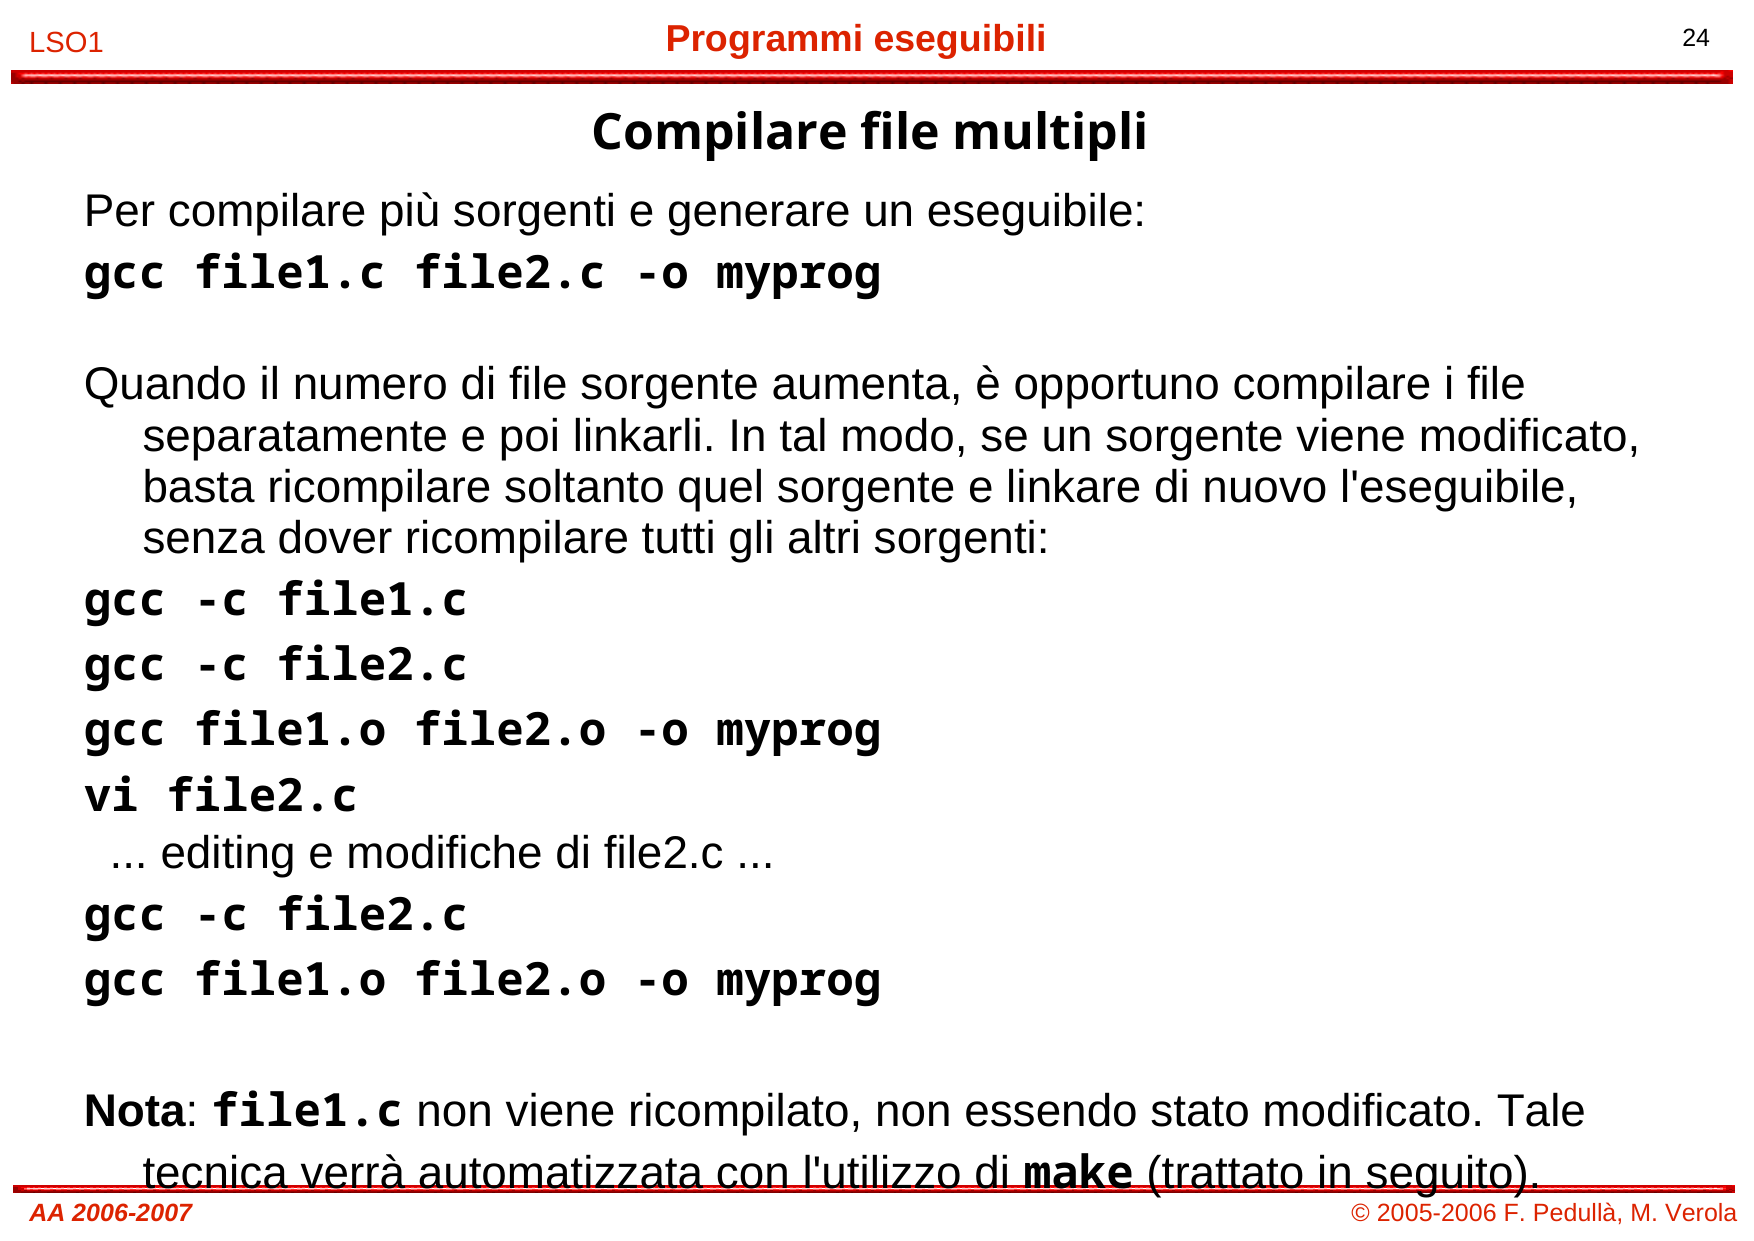

# Compilare file multipli
Per compilare più sorgenti e generare un eseguibile:
gcc file1.c file2.c -o myprog
Quando il numero di file sorgente aumenta, è opportuno compilare i file separatamente e poi linkarli. In tal modo, se un sorgente viene modificato, basta ricompilare soltanto quel sorgente e linkare di nuovo l'eseguibile, senza dover ricompilare tutti gli altri sorgenti:
gcc -c file1.c
gcc -c file2.c
gcc file1.o file2.o -o myprog
vi file2.c
 ... editing e modifiche di file2.c ...
gcc -c file2.c
gcc file1.o file2.o -o myprog
Nota: file1.c non viene ricompilato, non essendo stato modificato. Tale tecnica verrà automatizzata con l'utilizzo di make (trattato in seguito).